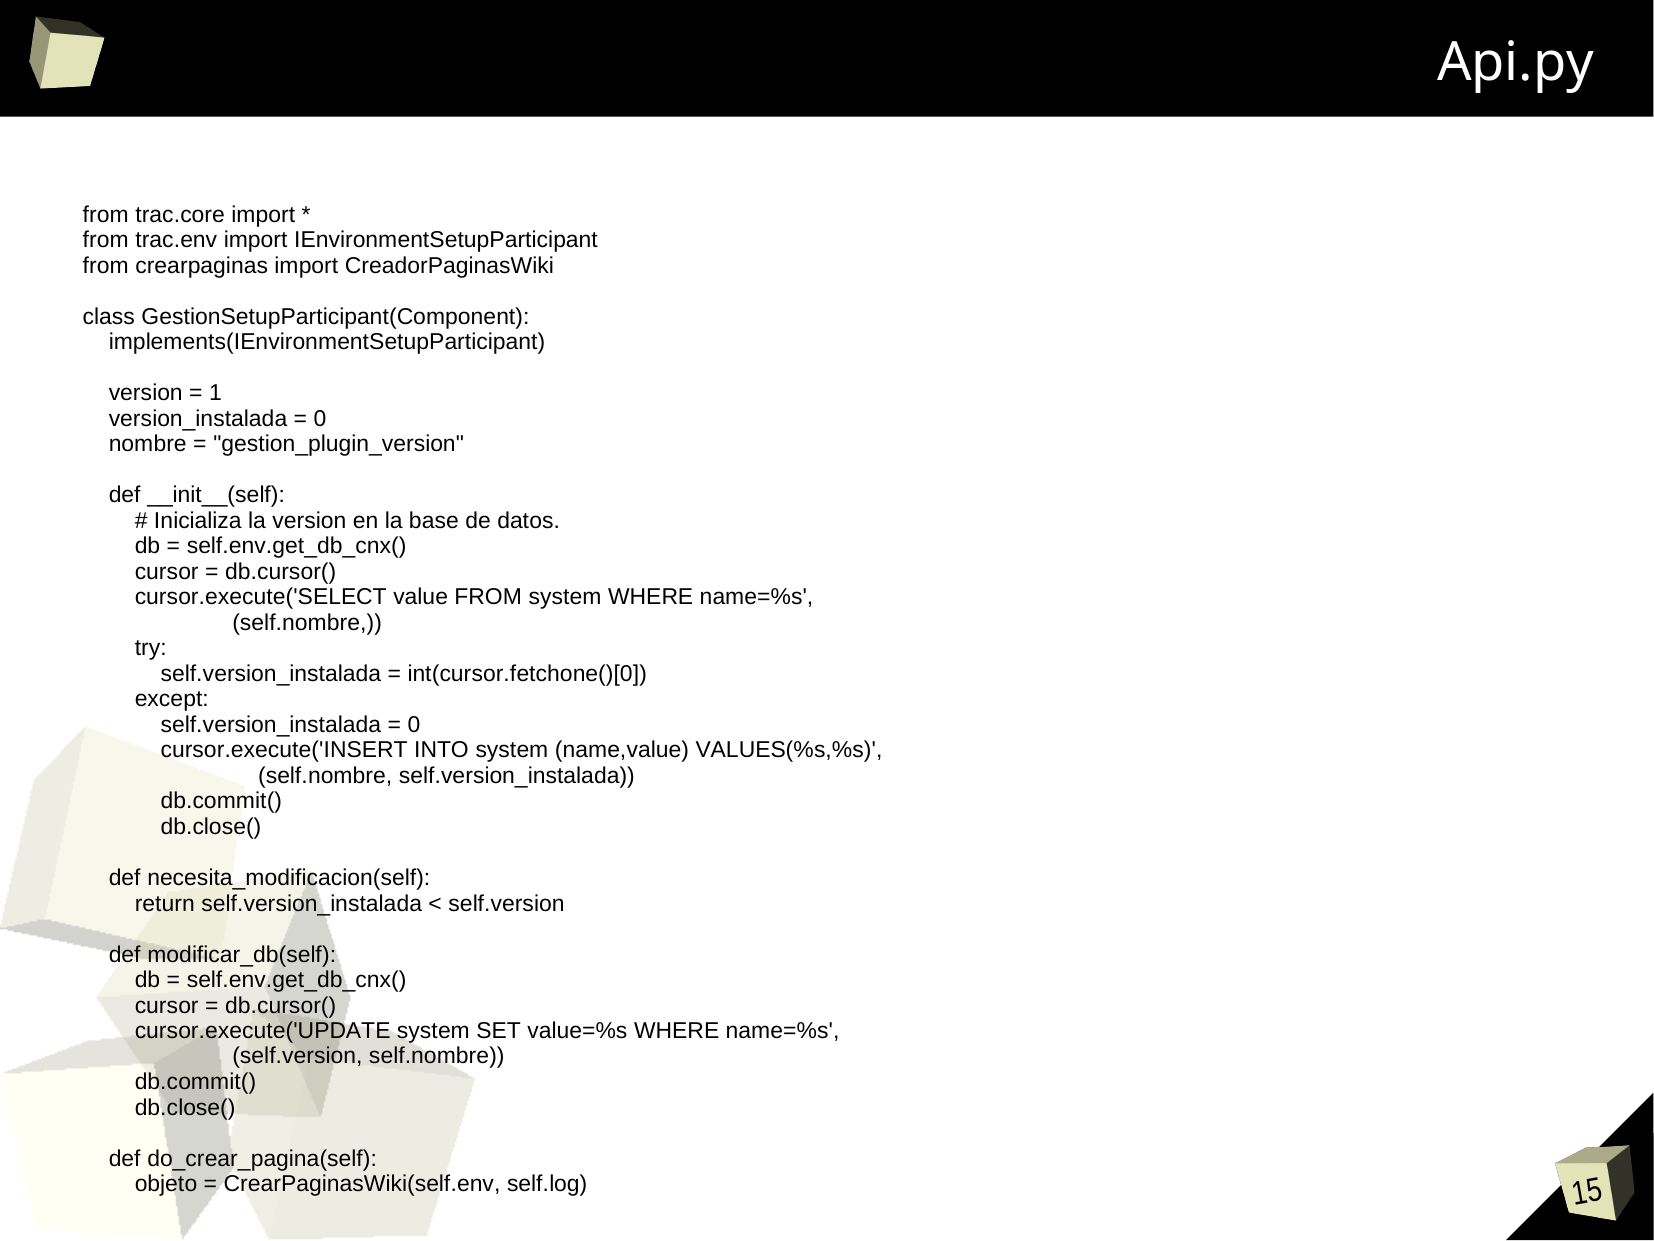

# Api.py
from trac.core import *
from trac.env import IEnvironmentSetupParticipant
from crearpaginas import CreadorPaginasWiki
class GestionSetupParticipant(Component):
 implements(IEnvironmentSetupParticipant)
 version = 1
 version_instalada = 0
 nombre = "gestion_plugin_version"
 def __init__(self):
 # Inicializa la version en la base de datos.
 db = self.env.get_db_cnx()
 cursor = db.cursor()
 cursor.execute('SELECT value FROM system WHERE name=%s',
 (self.nombre,))
 try:
 self.version_instalada = int(cursor.fetchone()[0])
 except:
 self.version_instalada = 0
 cursor.execute('INSERT INTO system (name,value) VALUES(%s,%s)',
 (self.nombre, self.version_instalada))
 db.commit()
 db.close()
 def necesita_modificacion(self):
 return self.version_instalada < self.version
 def modificar_db(self):
 db = self.env.get_db_cnx()
 cursor = db.cursor()
 cursor.execute('UPDATE system SET value=%s WHERE name=%s',
 (self.version, self.nombre))
 db.commit()
 db.close()
 def do_crear_pagina(self):
 objeto = CrearPaginasWiki(self.env, self.log)